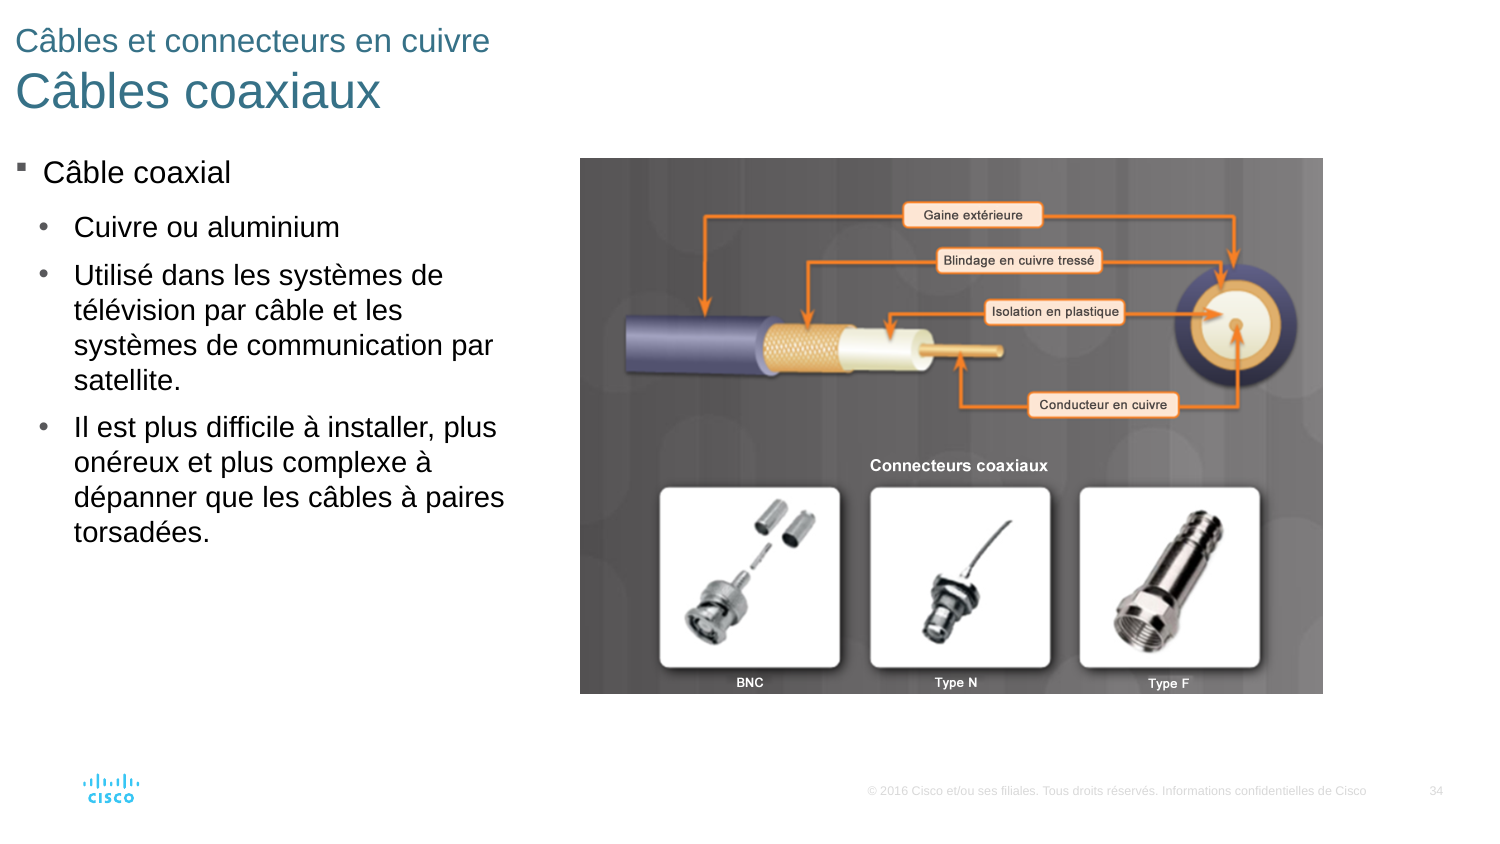

# Câbles et connecteurs en cuivre Câbles coaxiaux
Câble coaxial
Cuivre ou aluminium
Utilisé dans les systèmes de télévision par câble et les systèmes de communication par satellite.
Il est plus difficile à installer, plus onéreux et plus complexe à dépanner que les câbles à paires torsadées.